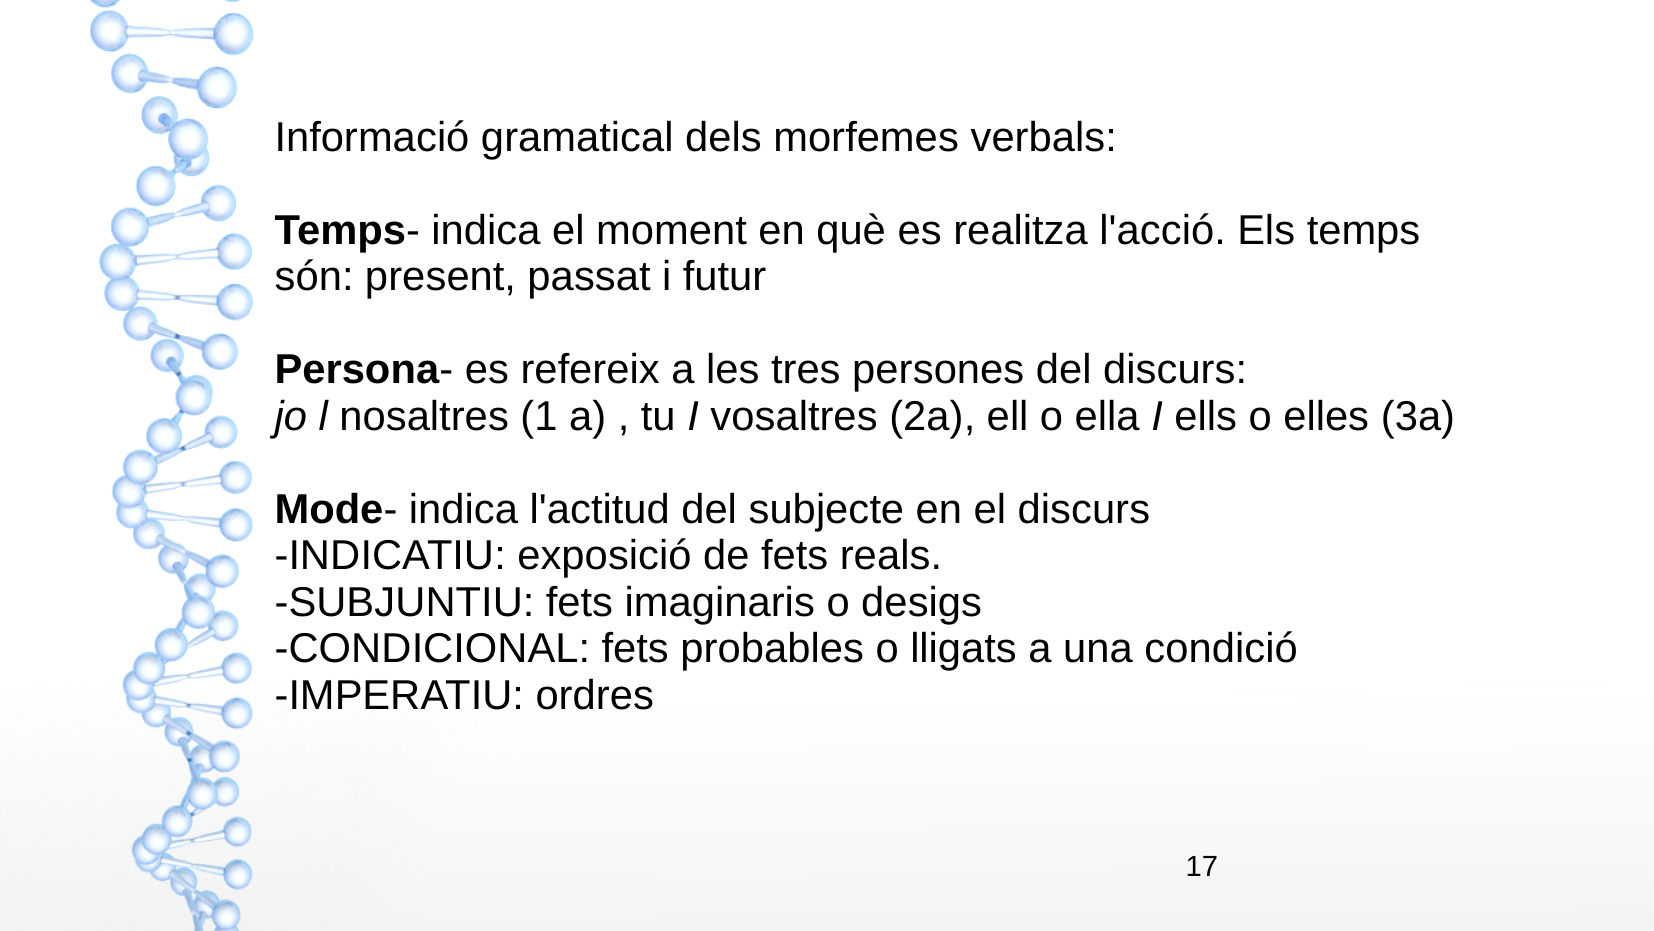

Informació gramatical dels morfemes verbals:
Temps- indica el moment en què es realitza l'acció. Els temps
són: present, passat i futur
Persona- es refereix a les tres persones del discurs:
jo l nosaltres (1 a) , tu I vosaltres (2a), ell o ella I ells o elles (3a)
Mode- indica l'actitud del subjecte en el discurs
-INDICATIU: exposició de fets reals.
-SUBJUNTIU: fets imaginaris o desigs
-CONDICIONAL: fets probables o lligats a una condició
-IMPERATIU: ordres